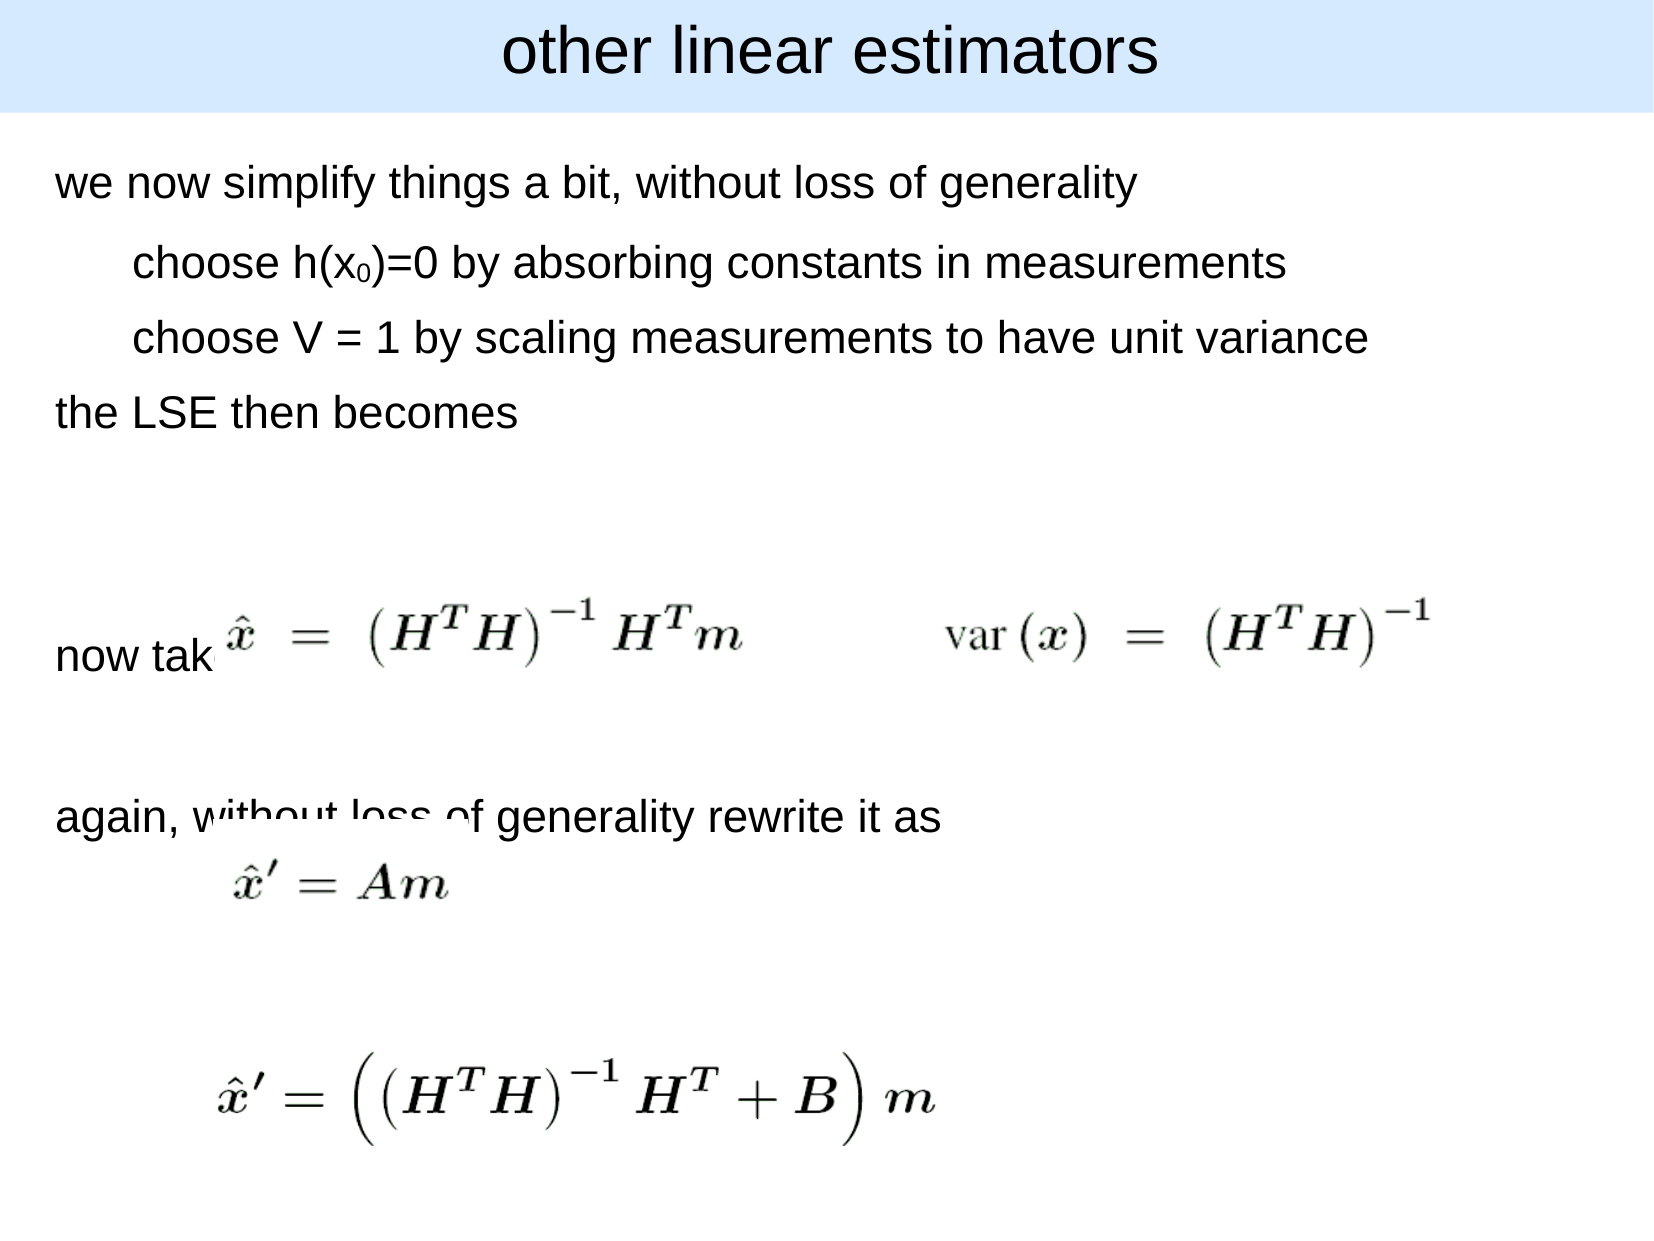

# other linear estimators
we now simplify things a bit, without loss of generality
choose h(x0)=0 by absorbing constants in measurements
choose V = 1 by scaling measurements to have unit variance
the LSE then becomes
now take an arbitrary other linear estimator
again, without loss of generality rewrite it as